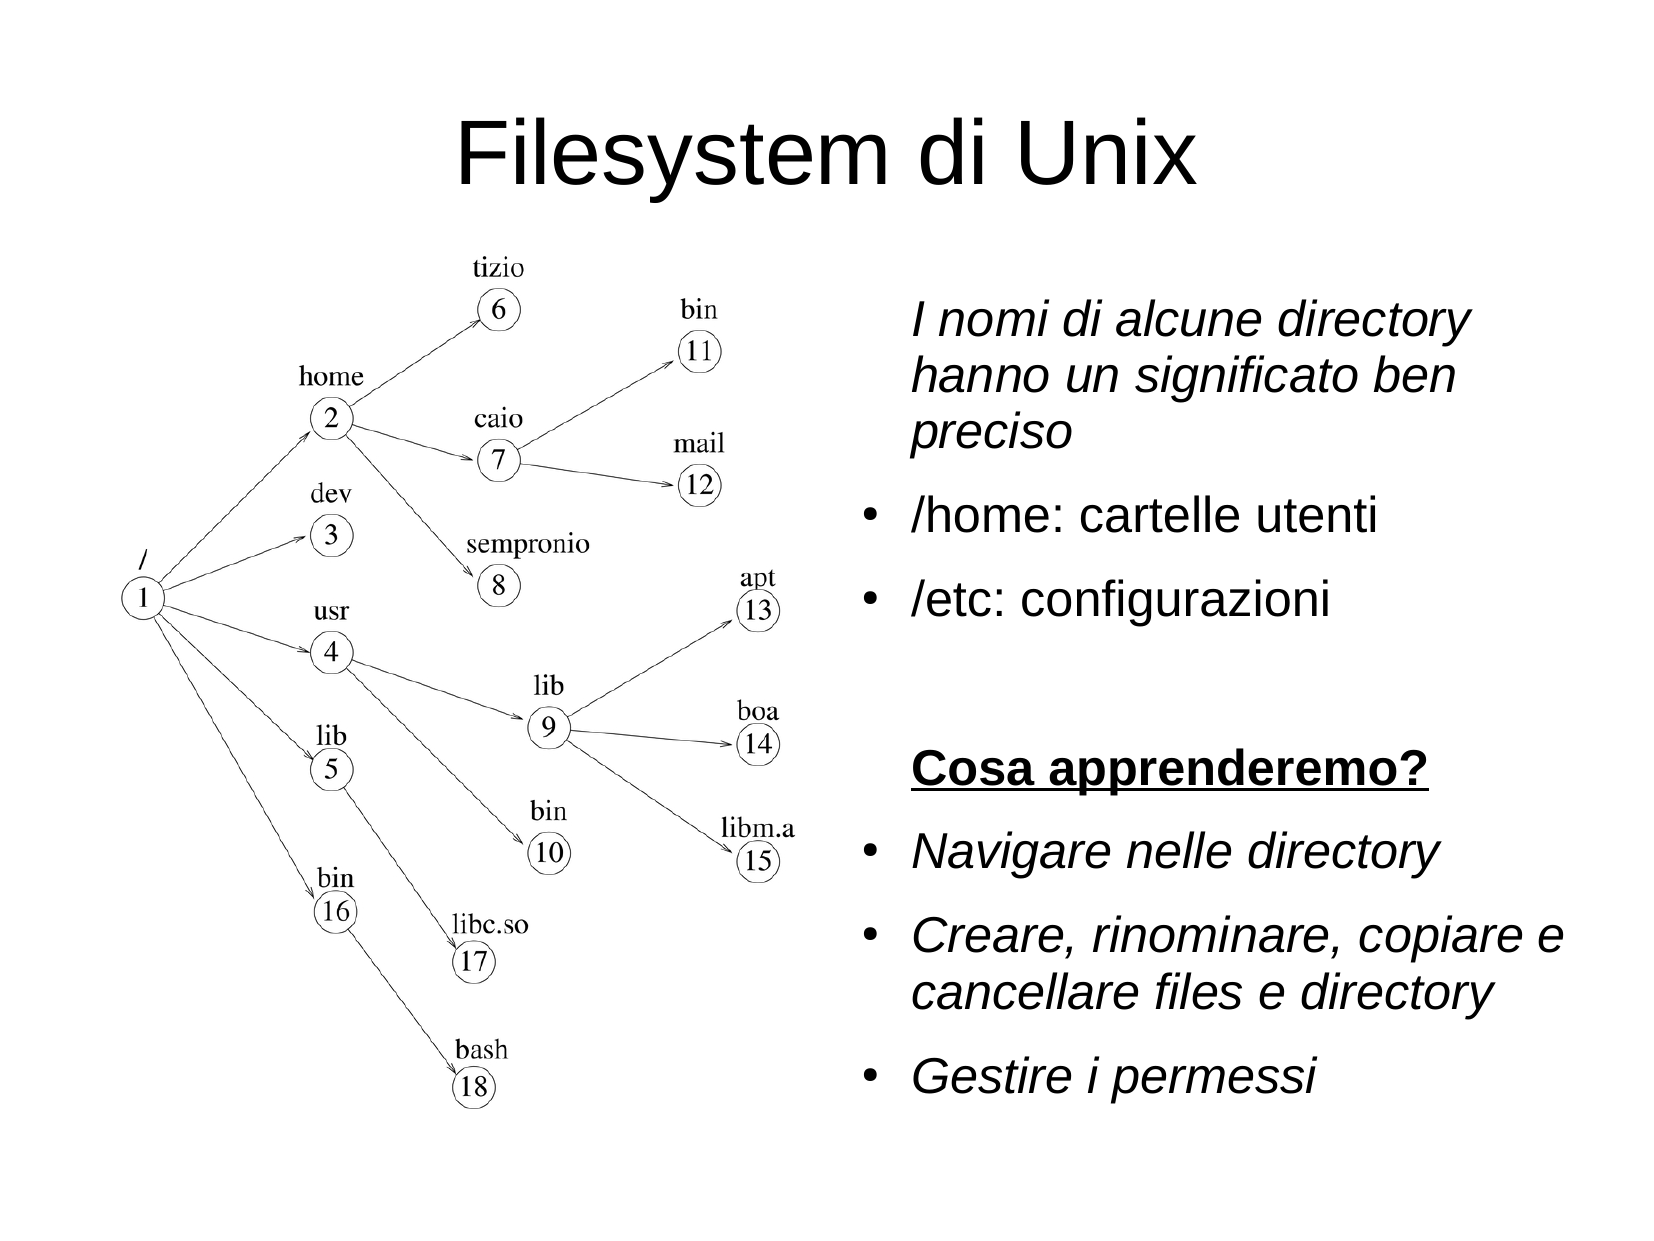

# Filesystem di Unix
I nomi di alcune directory hanno un significato ben preciso
/home: cartelle utenti
/etc: configurazioni
Cosa apprenderemo?
Navigare nelle directory
Creare, rinominare, copiare e cancellare files e directory
Gestire i permessi